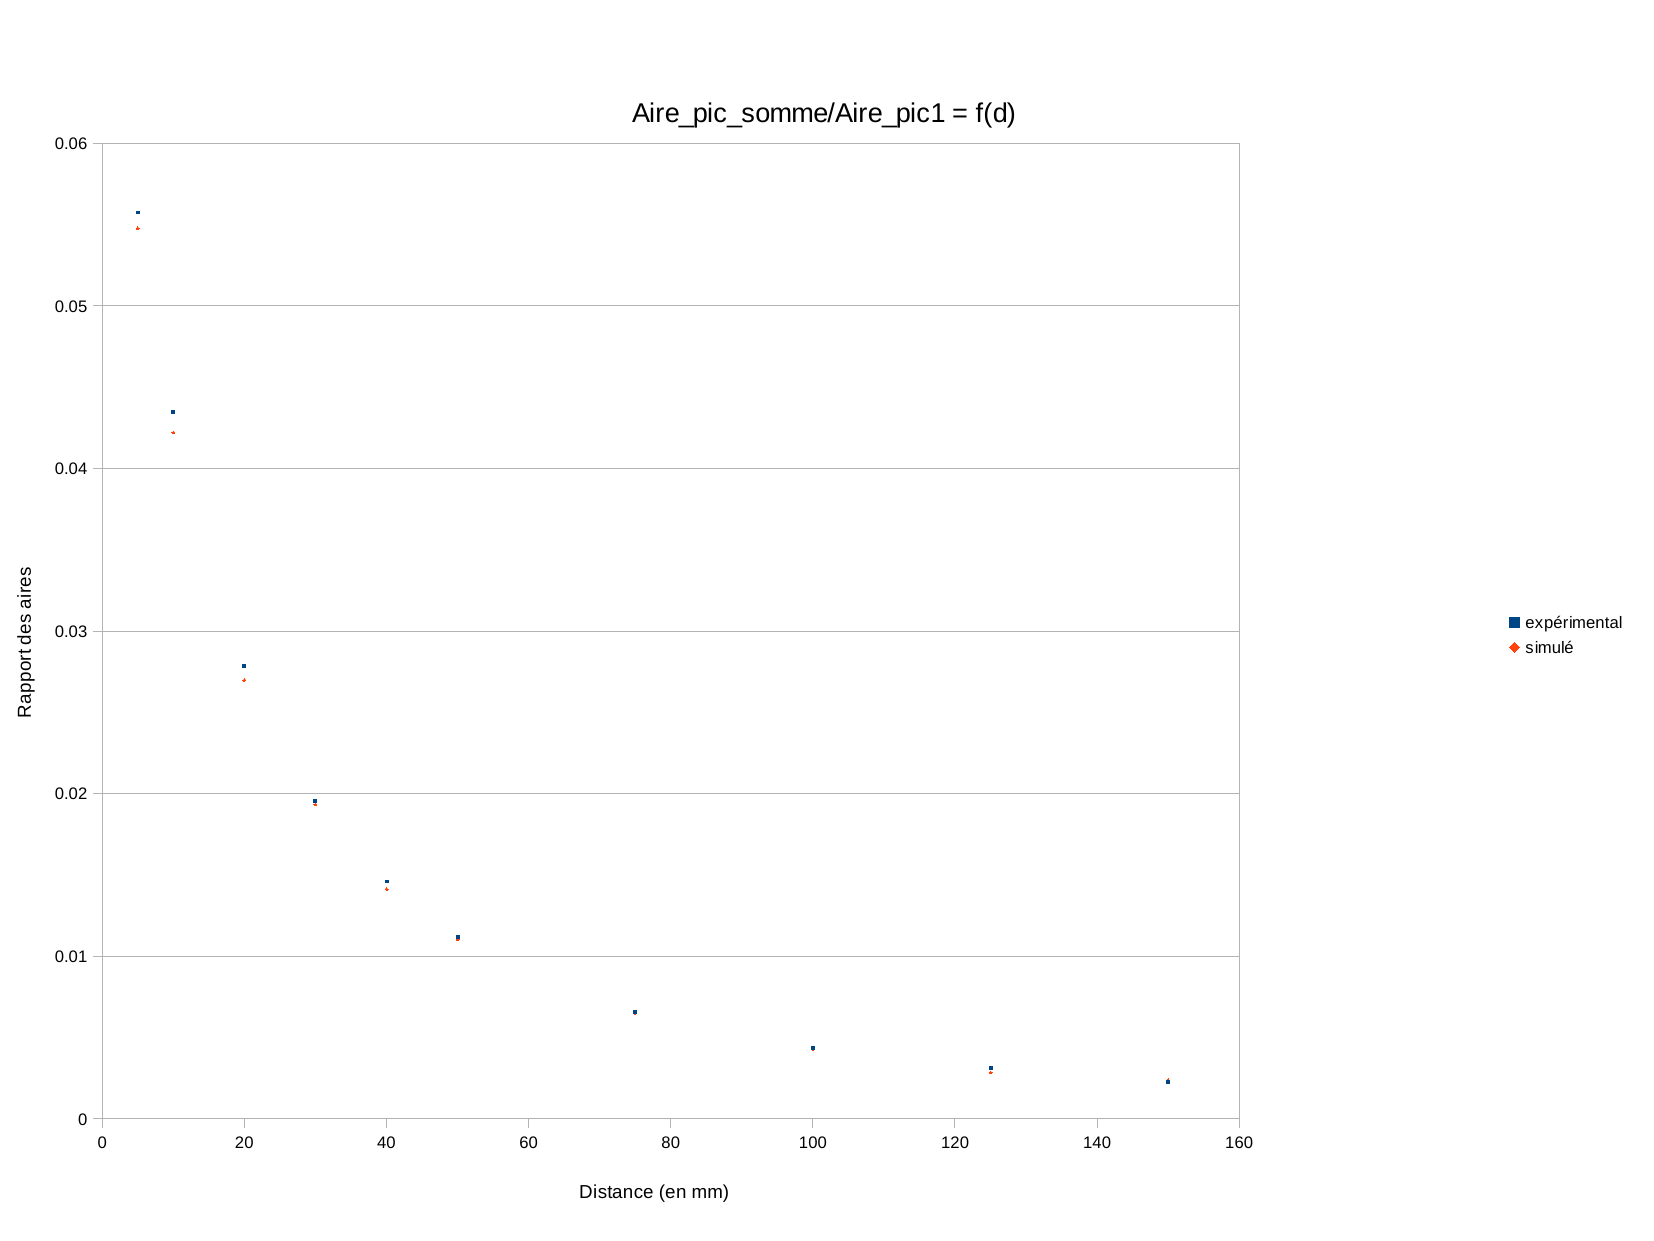

#
### Chart: Aire_pic_somme/Aire_pic1 = f(d)
| Category | expérimental | simulé |
|---|---|---|